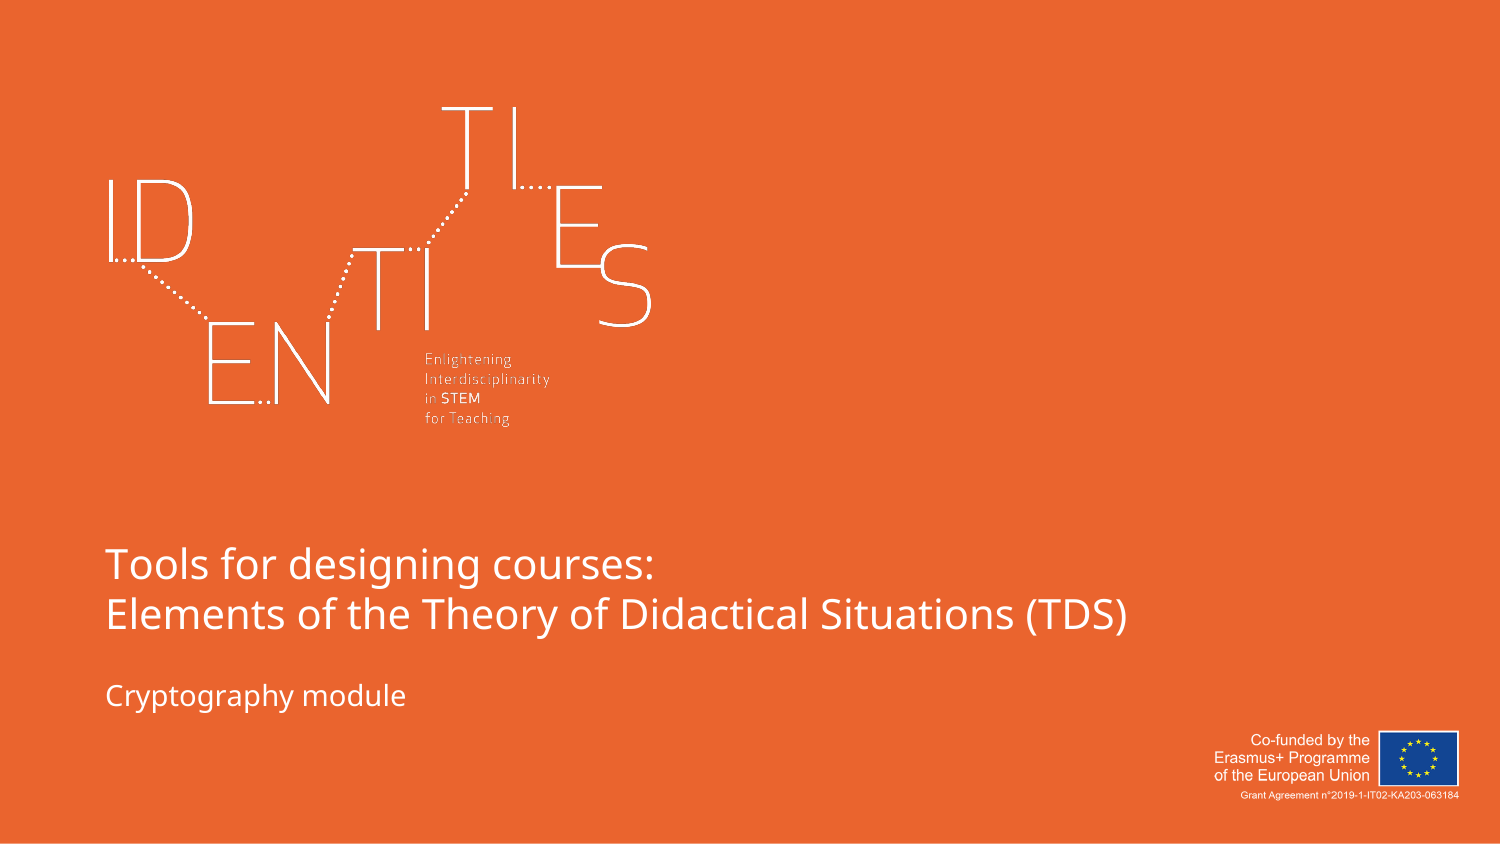

Tools for designing courses:
Elements of the Theory of Didactical Situations (TDS)
Cryptography module